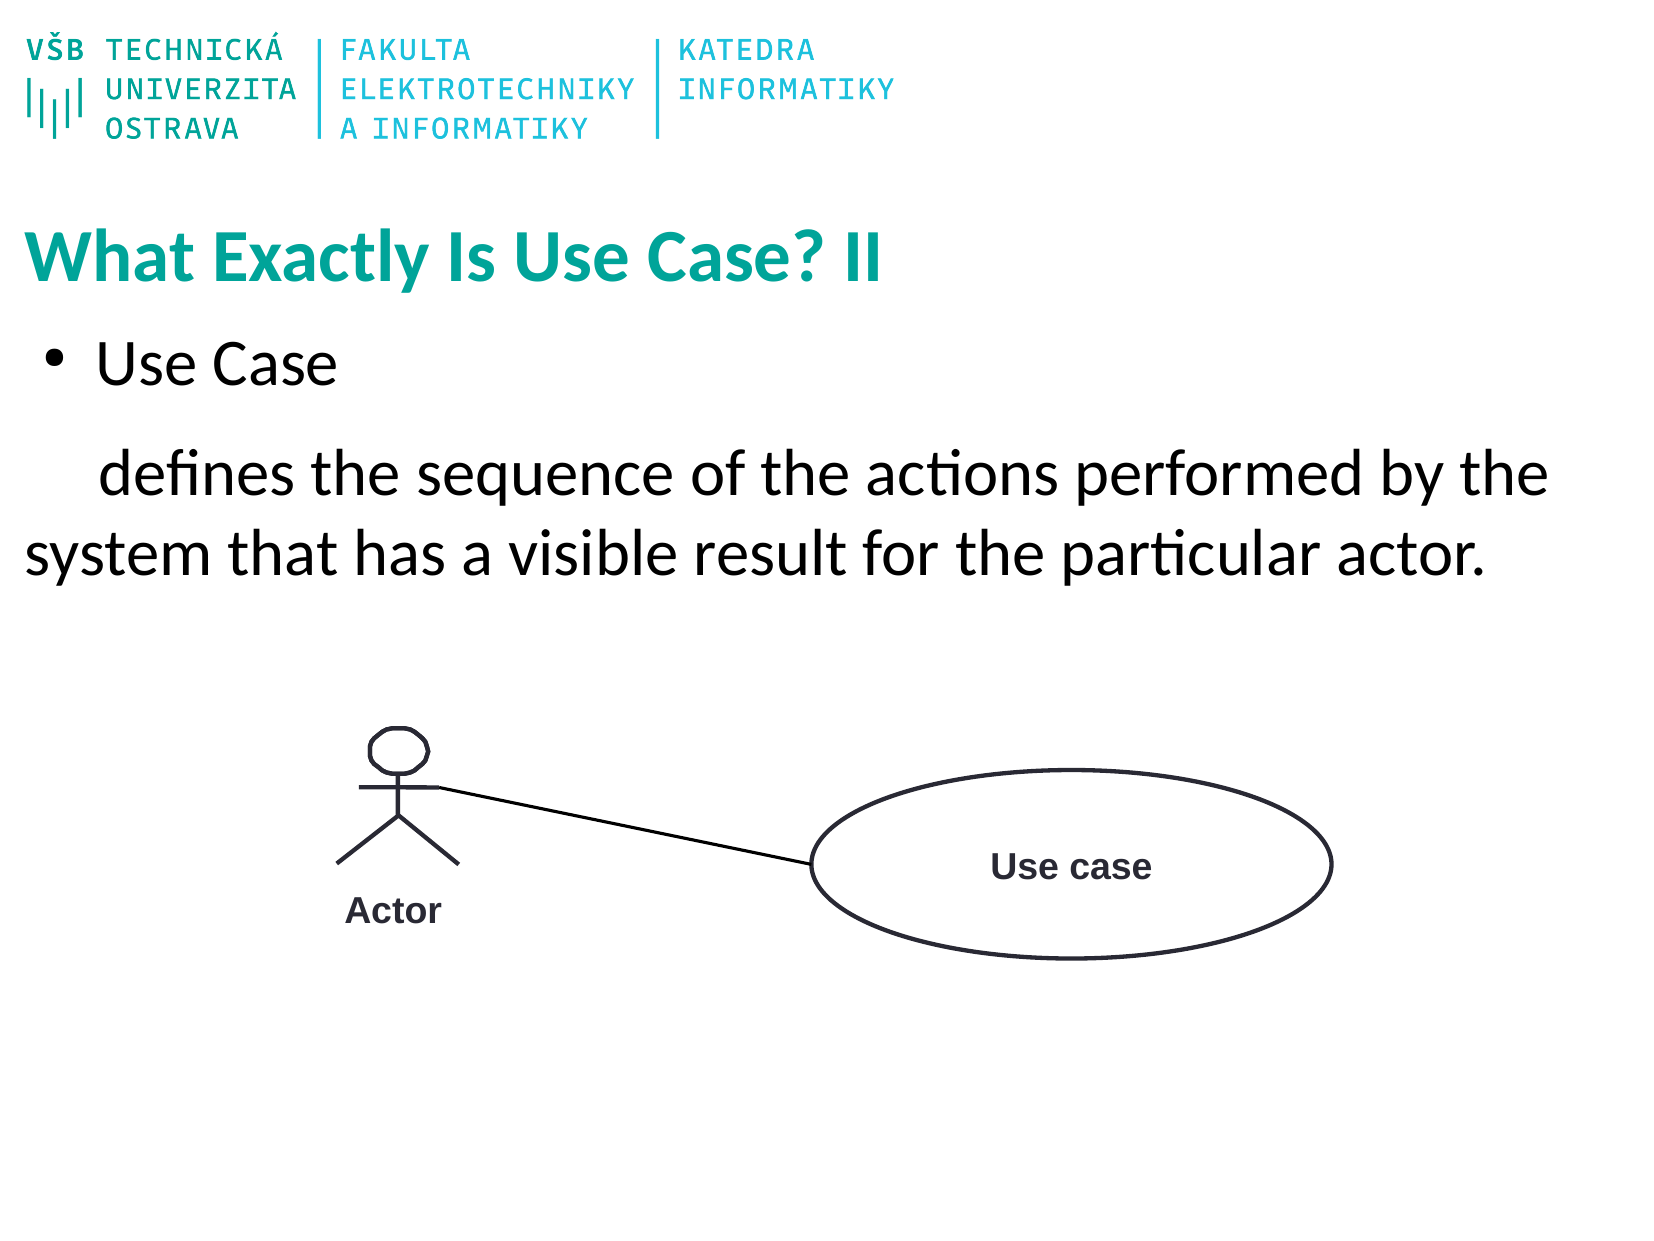

# What Exactly Is Use Case? II
Use Case
	defines the sequence of the actions performed by the system that has a visible result for the particular actor.
Actor
Use case